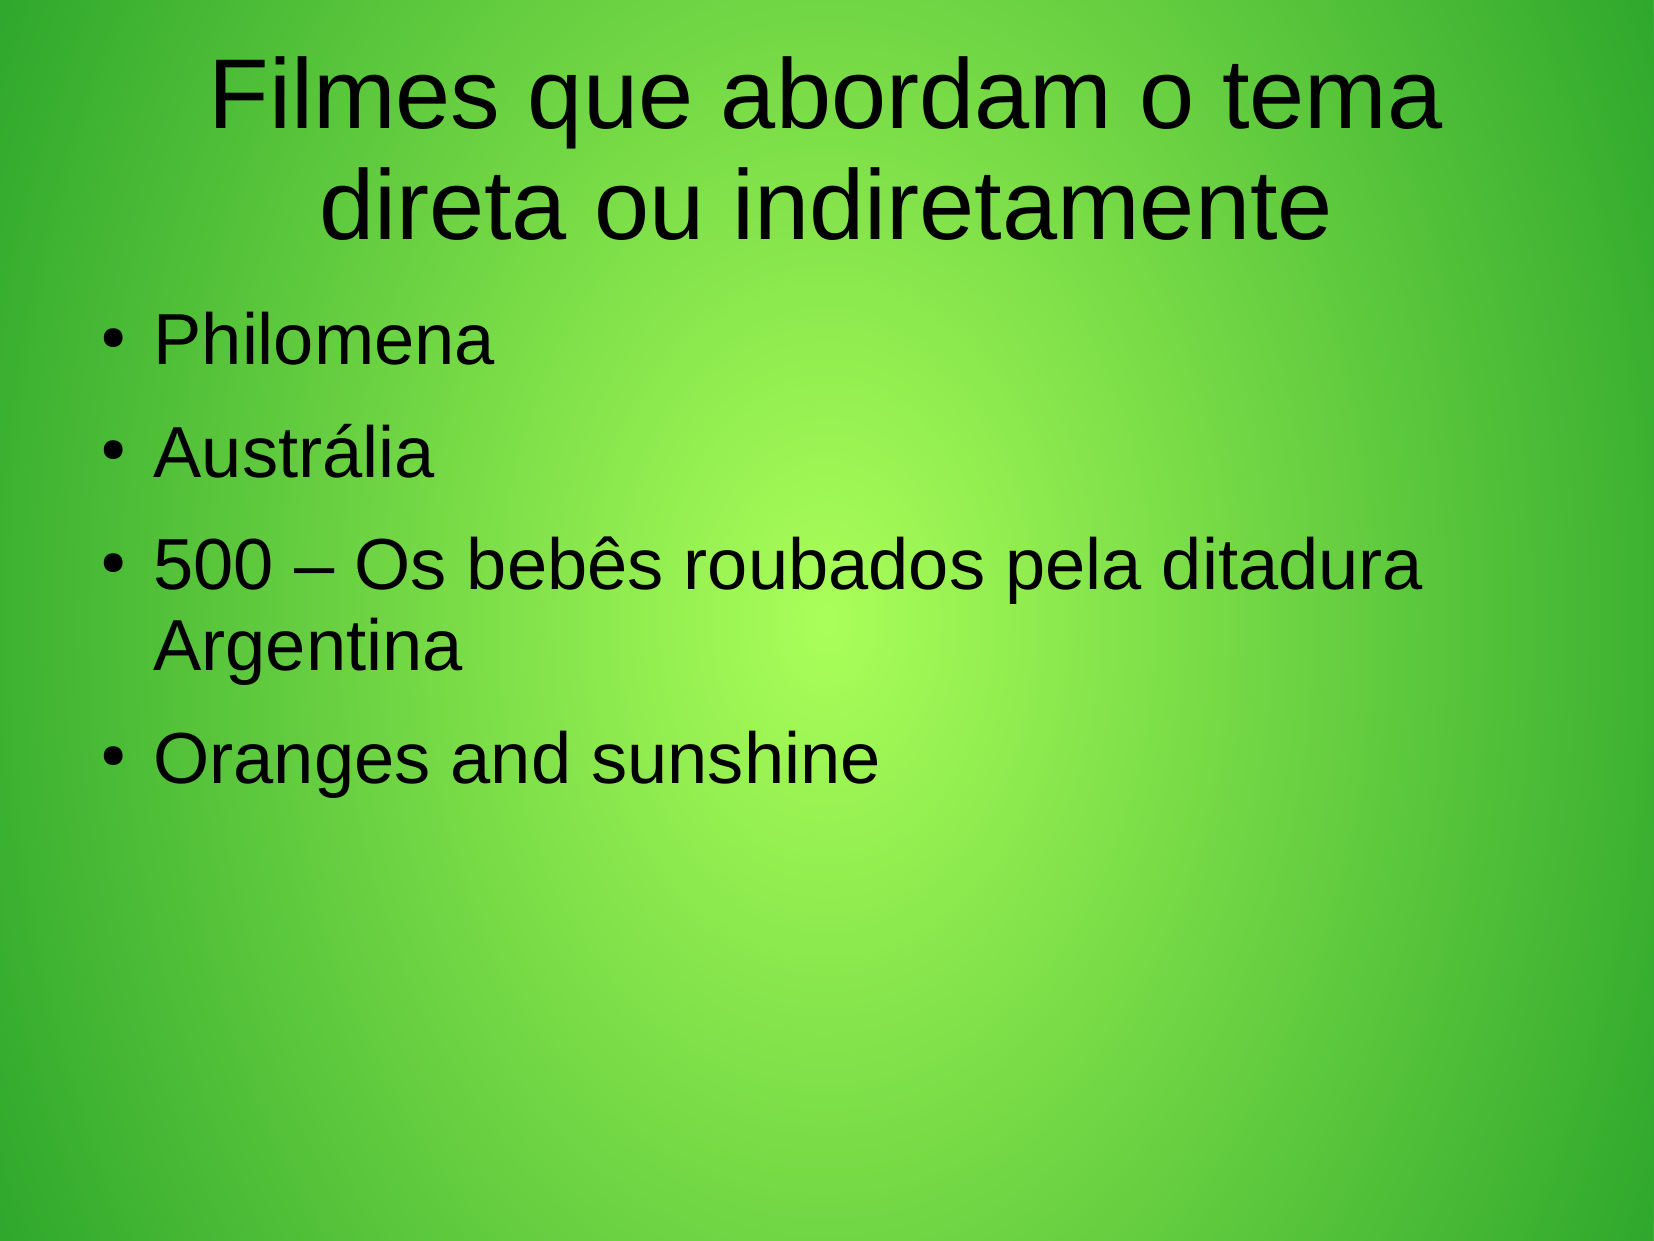

# Filmes que abordam o tema direta ou indiretamente
Philomena
Austrália
500 – Os bebês roubados pela ditadura Argentina
Oranges and sunshine